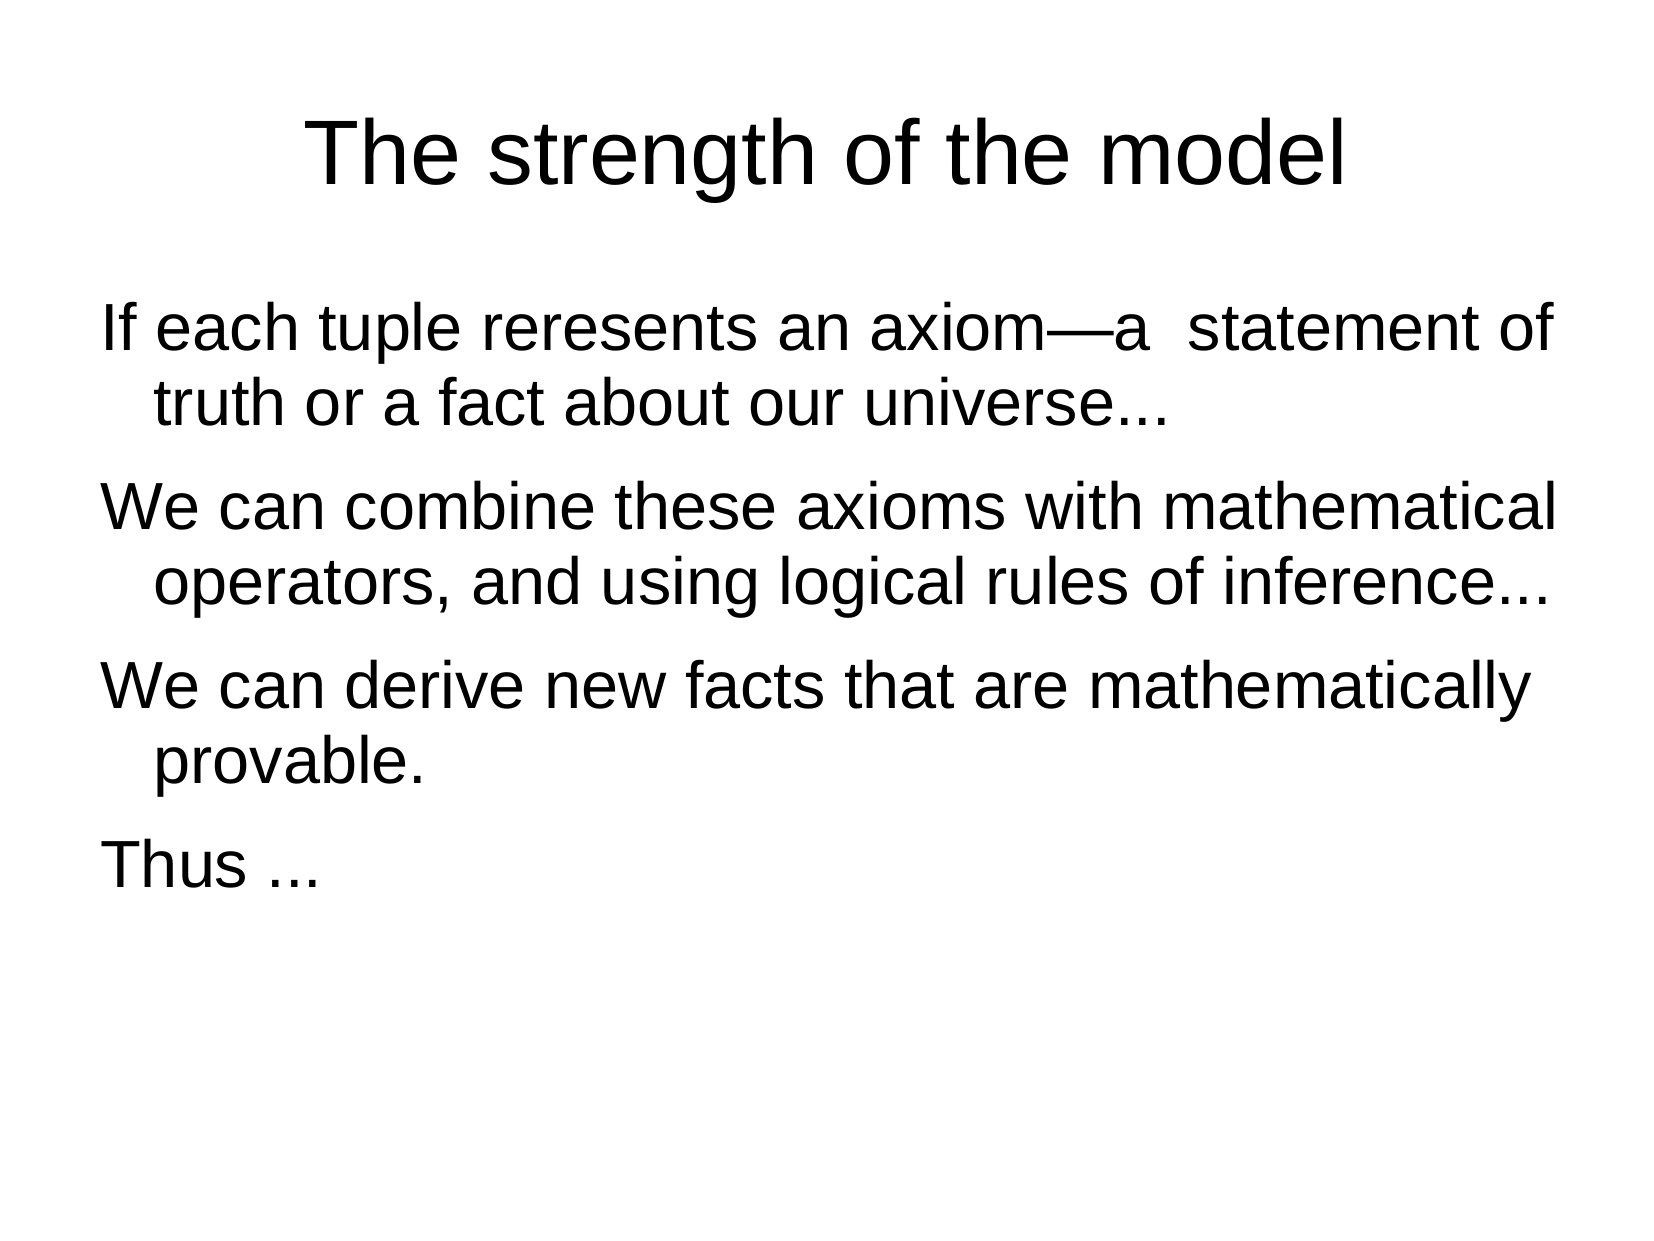

# The strength of the model
If each tuple reresents an axiom—a statement of truth or a fact about our universe...
We can combine these axioms with mathematical operators, and using logical rules of inference...
We can derive new facts that are mathematically provable.
Thus ...